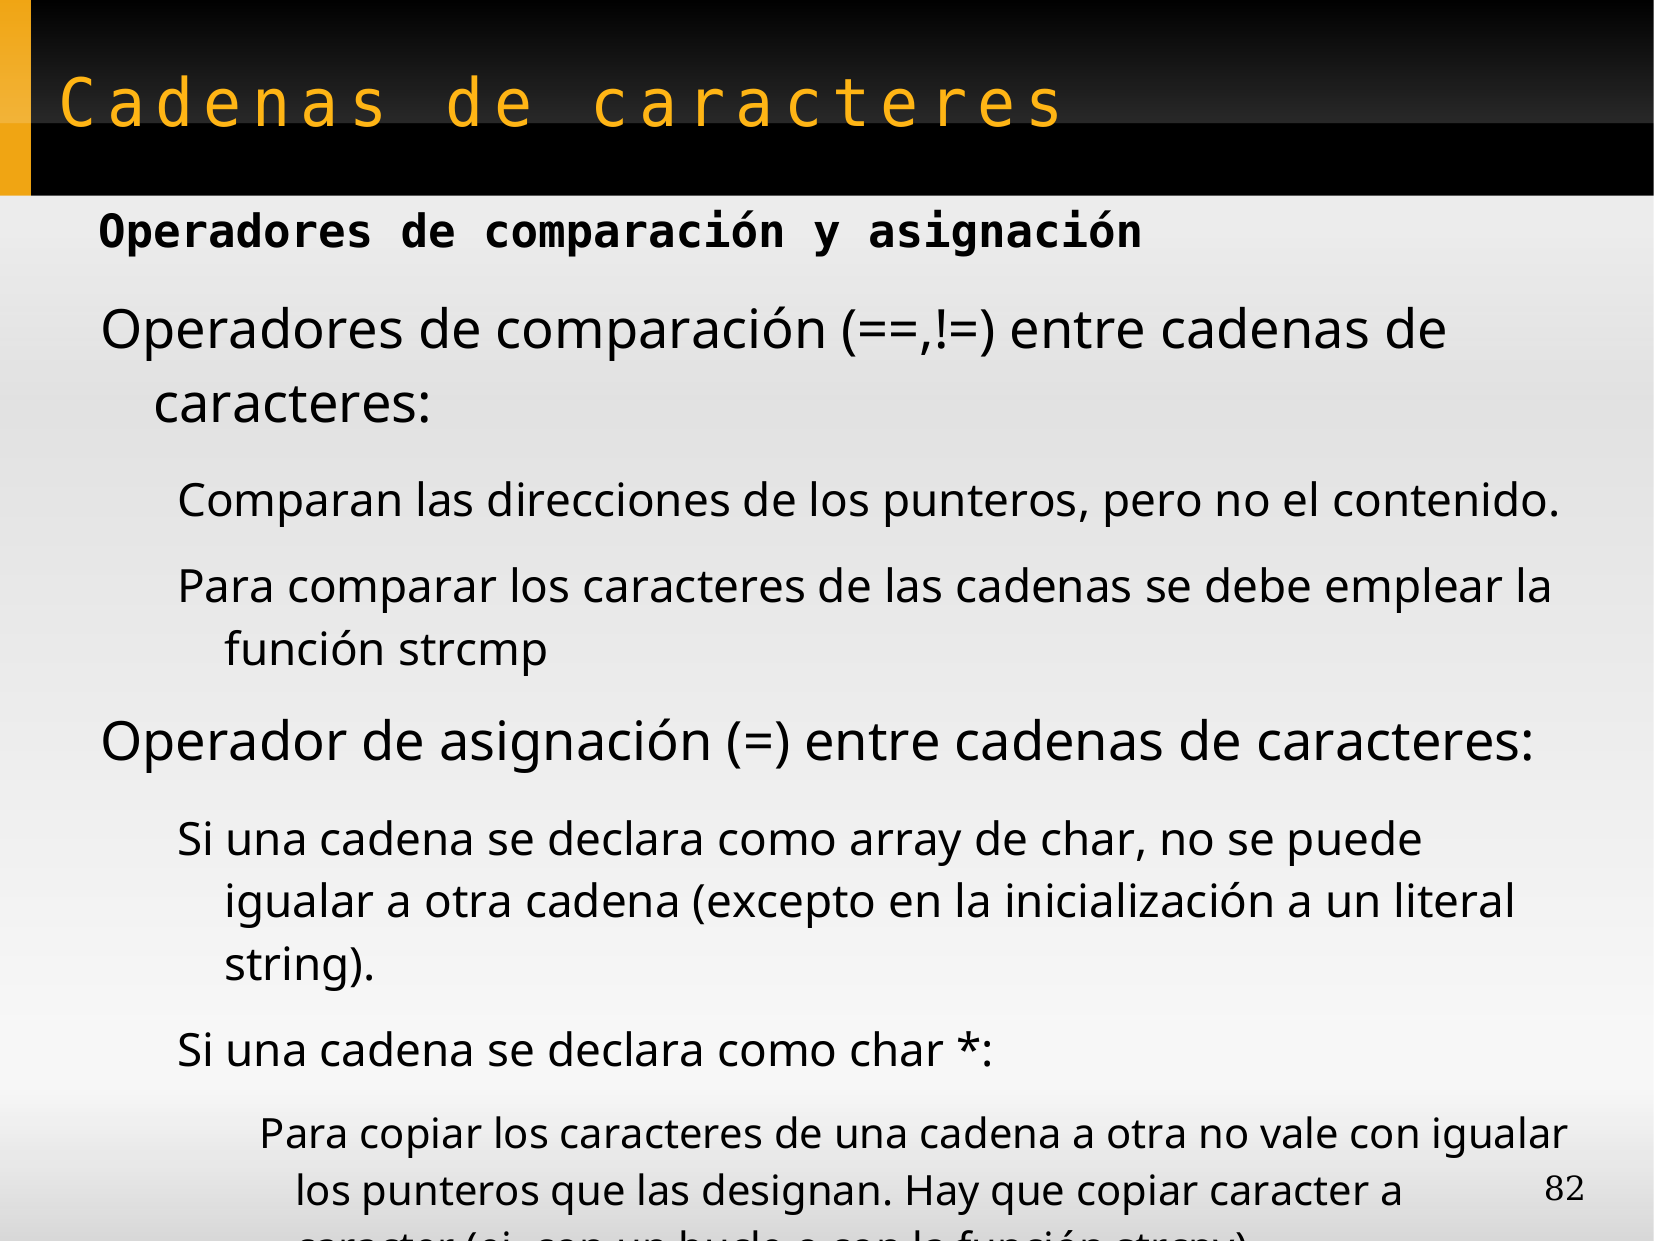

# Cadenas de caracteres
Operadores de comparación y asignación
Operadores de comparación (==,!=) entre cadenas de caracteres:
Comparan las direcciones de los punteros, pero no el contenido.
Para comparar los caracteres de las cadenas se debe emplear la función strcmp
Operador de asignación (=) entre cadenas de caracteres:
Si una cadena se declara como array de char, no se puede igualar a otra cadena (excepto en la inicialización a un literal string).
Si una cadena se declara como char *:
Para copiar los caracteres de una cadena a otra no vale con igualar los punteros que las designan. Hay que copiar caracter a caracter (ej. con un bucle o con la función strcpy).
Si se iguala a un literal string después no puede variar su contenido.
82